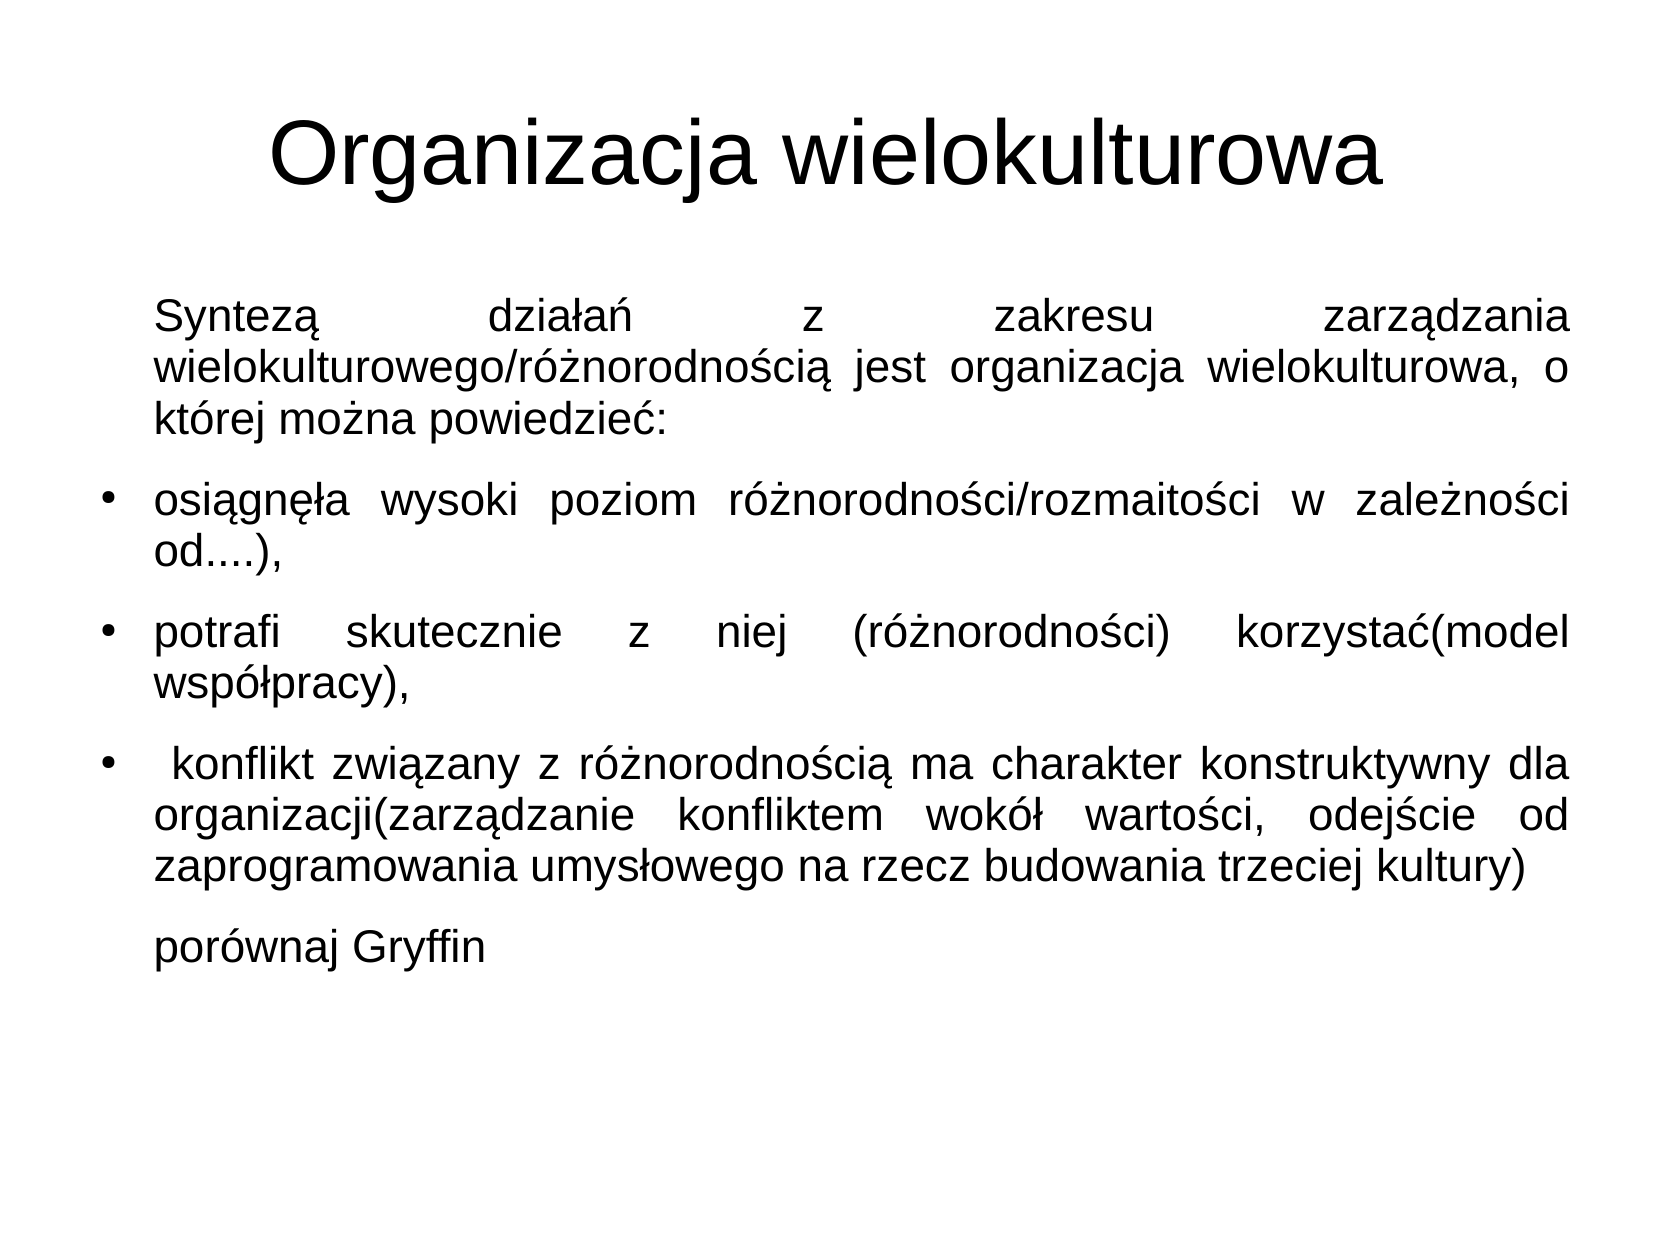

# Organizacja wielokulturowa
Syntezą działań z zakresu zarządzania wielokulturowego/różnorodnością jest organizacja wielokulturowa, o której można powiedzieć:
osiągnęła wysoki poziom różnorodności/rozmaitości w zależności od....),
potrafi skutecznie z niej (różnorodności) korzystać(model współpracy),
 konflikt związany z różnorodnością ma charakter konstruktywny dla organizacji(zarządzanie konfliktem wokół wartości, odejście od zaprogramowania umysłowego na rzecz budowania trzeciej kultury)
porównaj Gryffin